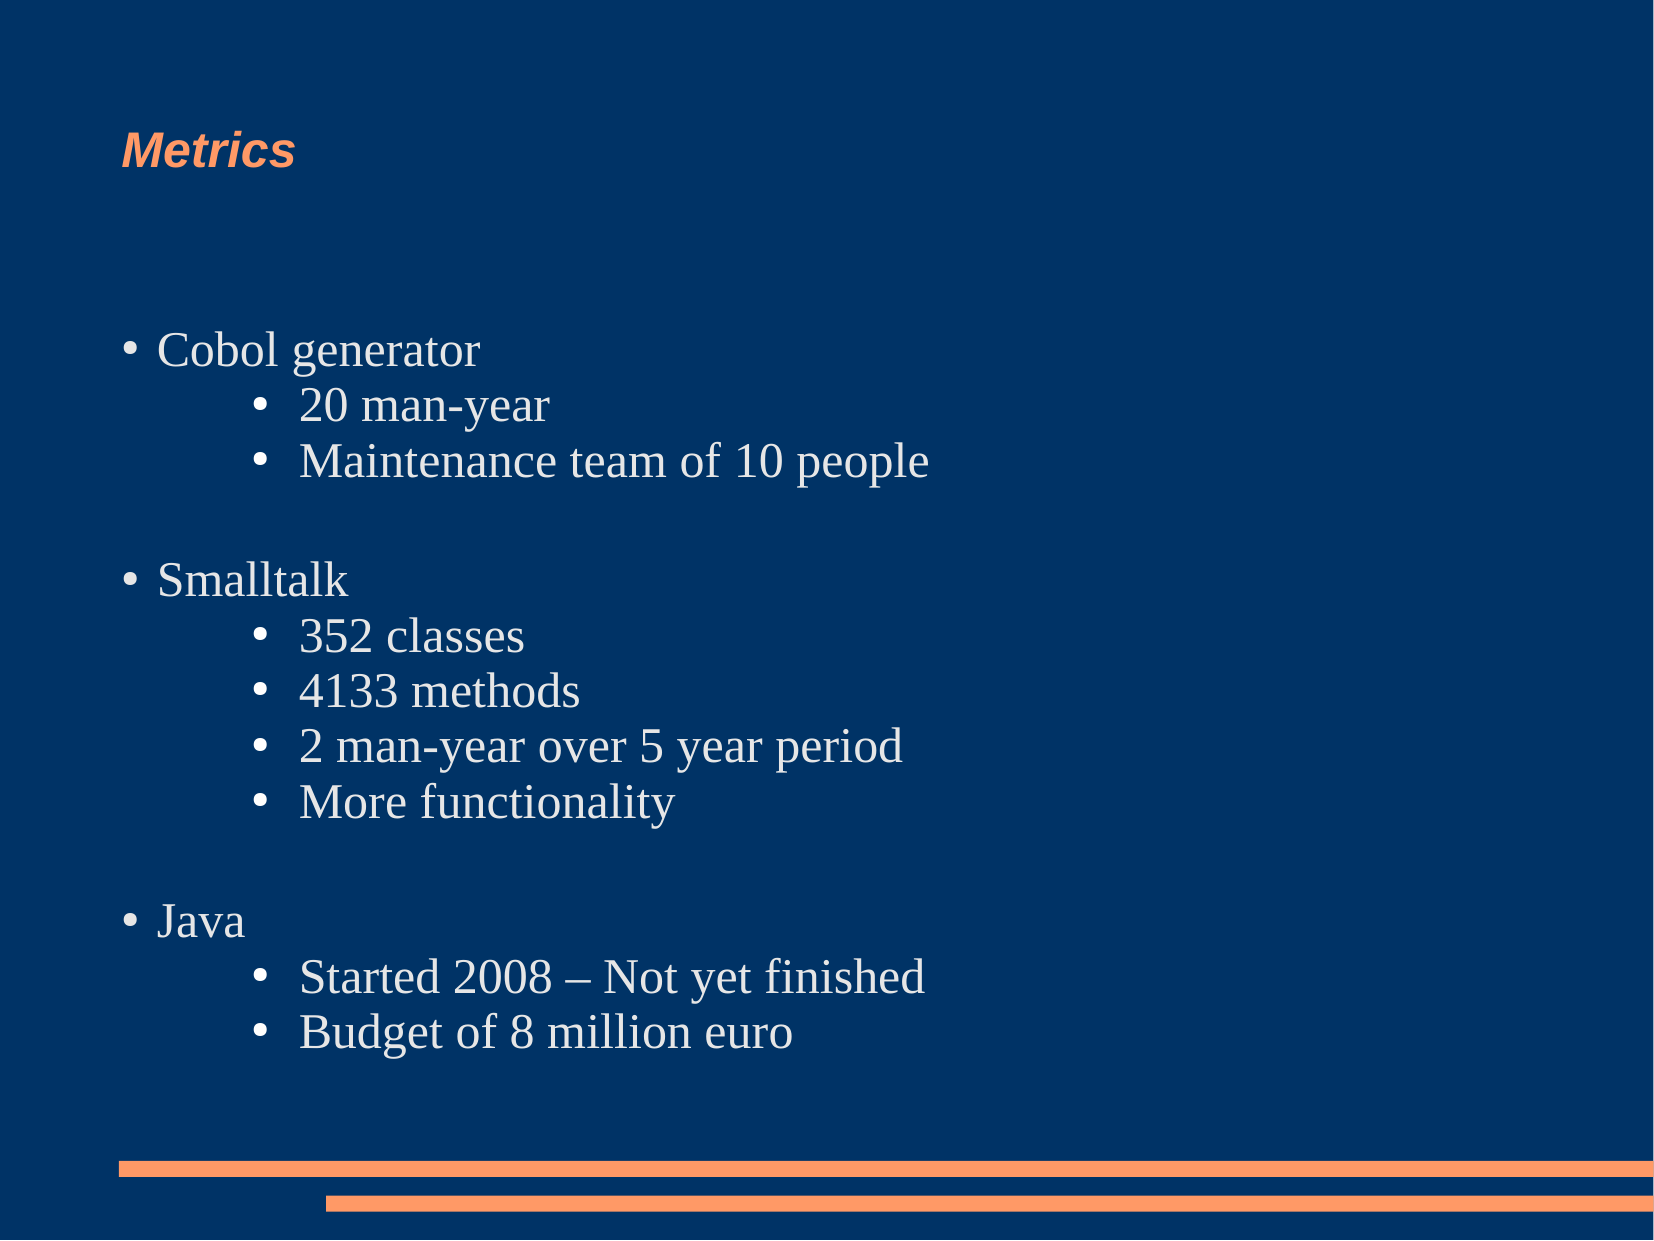

# Metrics
Cobol generator
20 man-year
Maintenance team of 10 people
Smalltalk
352 classes
4133 methods
2 man-year over 5 year period
More functionality
Java
Started 2008 – Not yet finished
Budget of 8 million euro